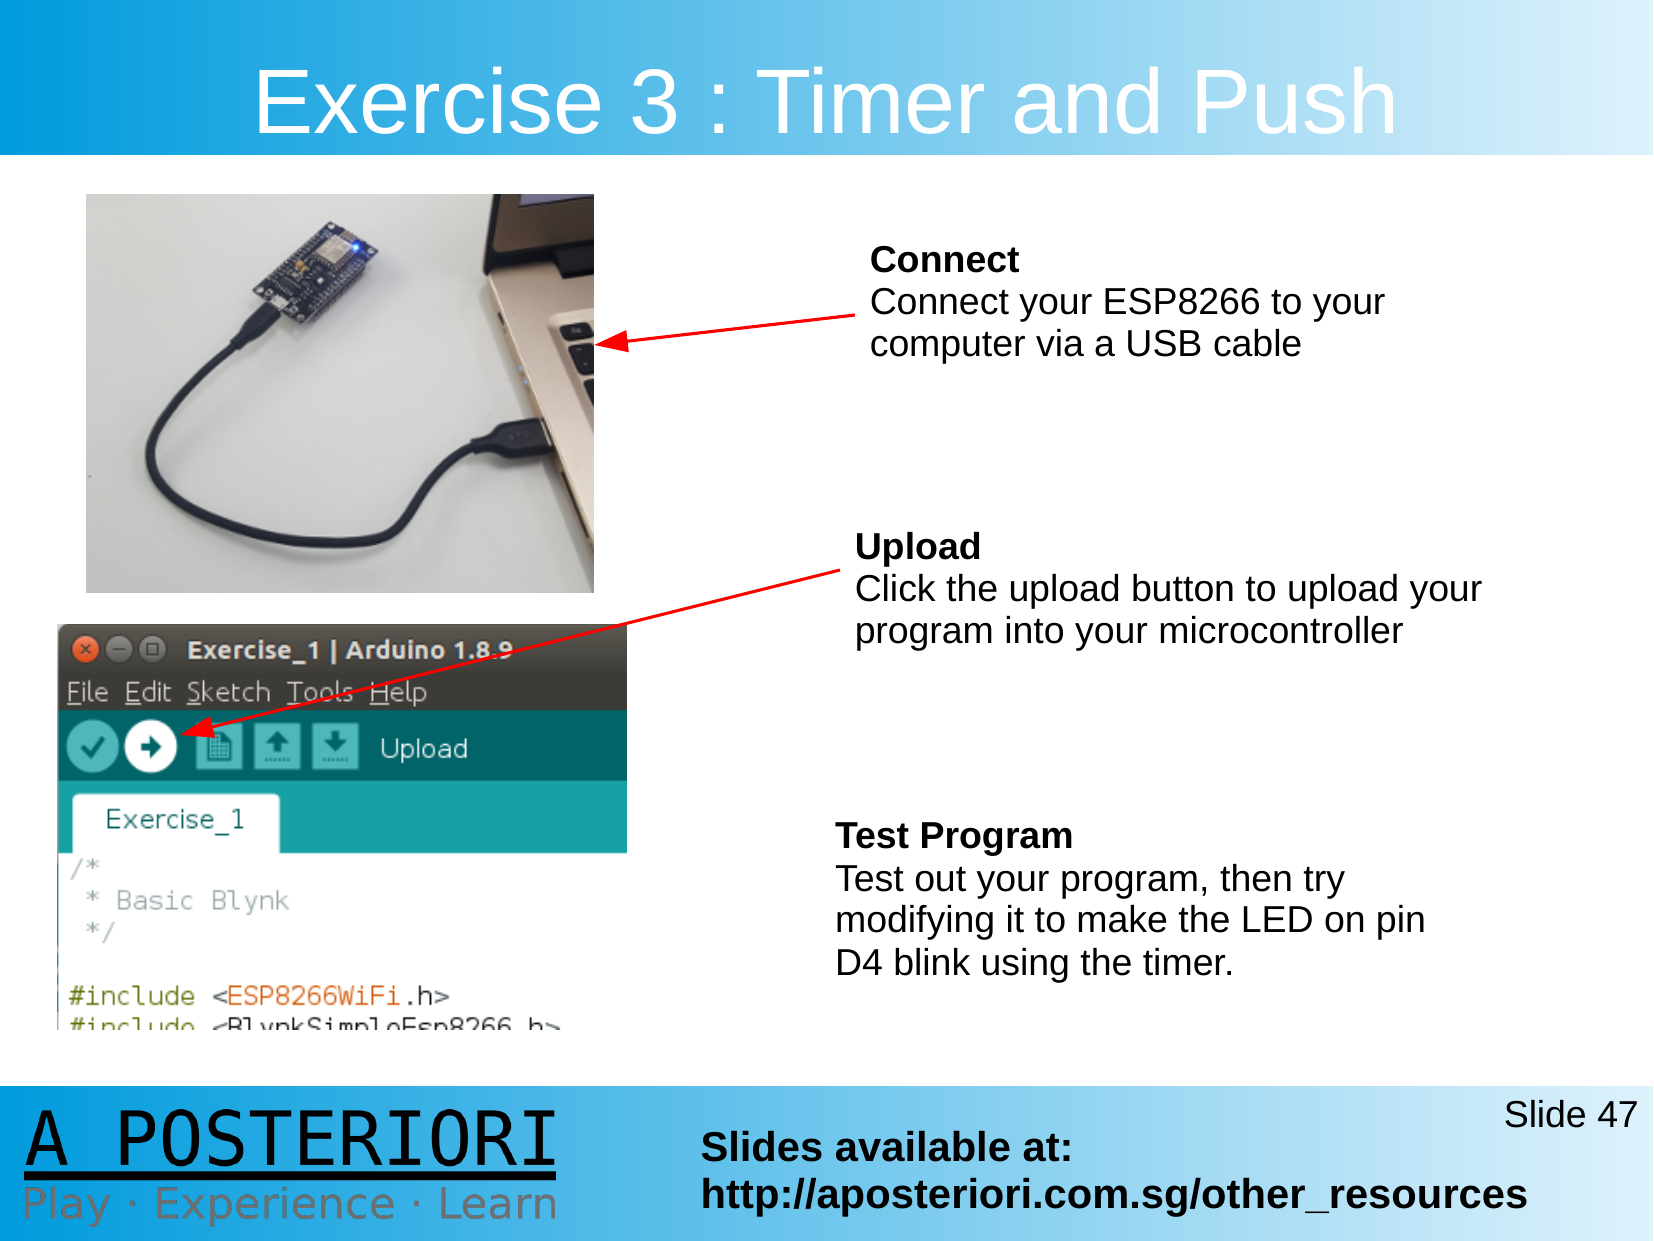

# Exercise 3 : Timer and Push
Connect
Connect your ESP8266 to your computer via a USB cable
Upload
Click the upload button to upload your program into your microcontroller
Test Program
Test out your program, then try modifying it to make the LED on pin D4 blink using the timer.